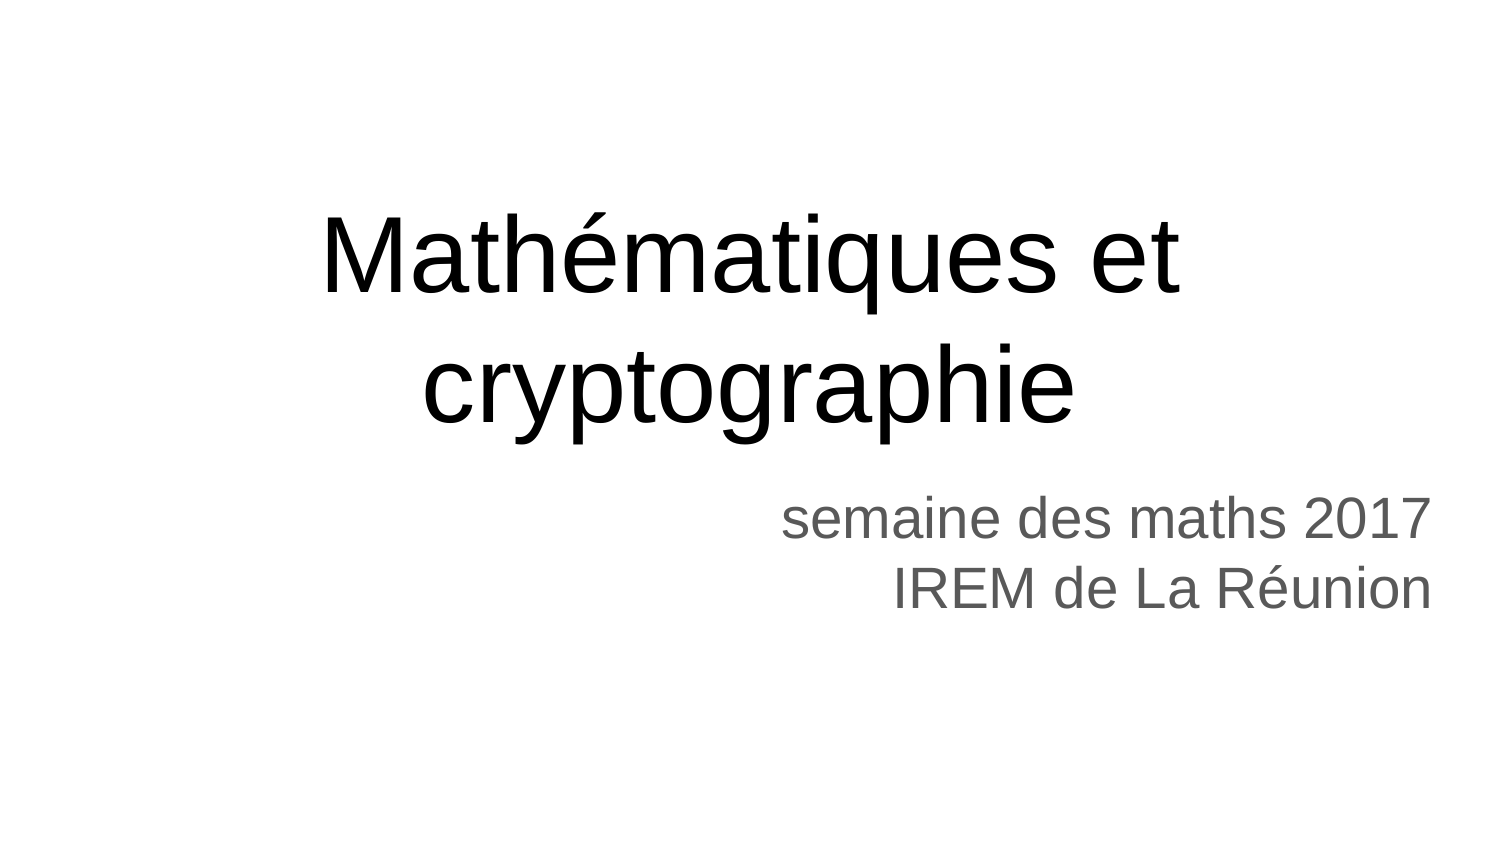

# Mathématiques et cryptographie
semaine des maths 2017
IREM de La Réunion